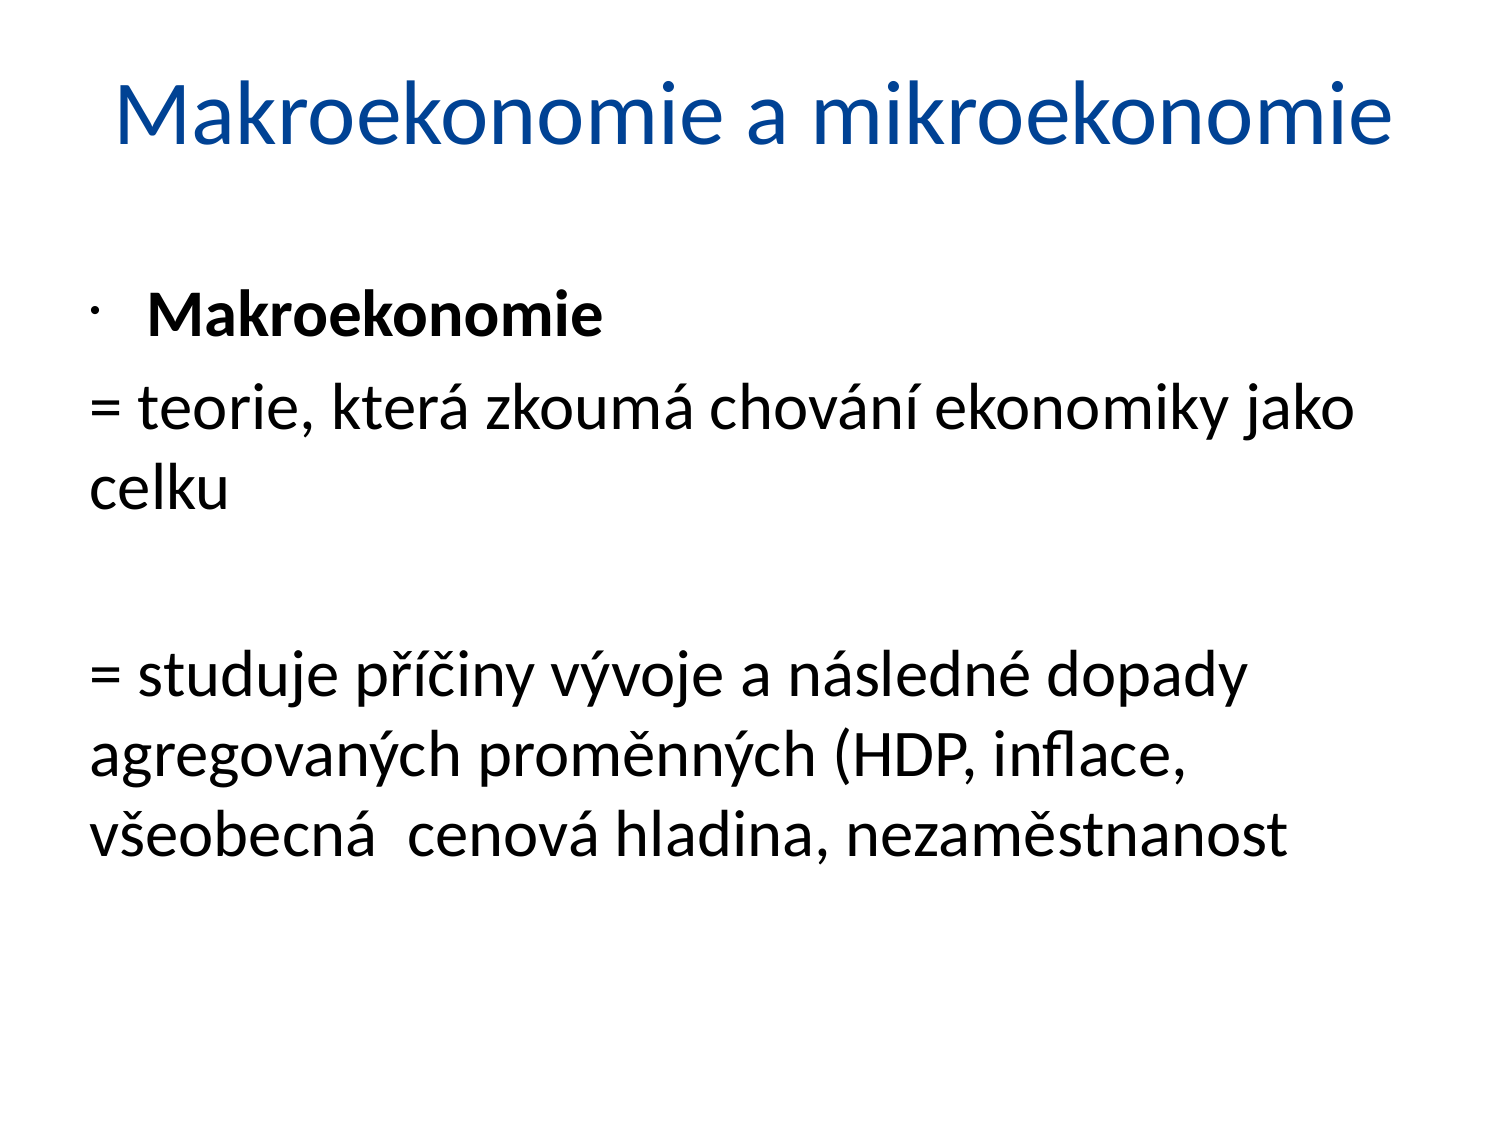

# Makroekonomie a mikroekonomie
Makroekonomie
= teorie, která zkoumá chování ekonomiky jako celku
= studuje příčiny vývoje a následné dopady agregovaných proměnných (HDP, inflace, všeobecná cenová hladina, nezaměstnanost